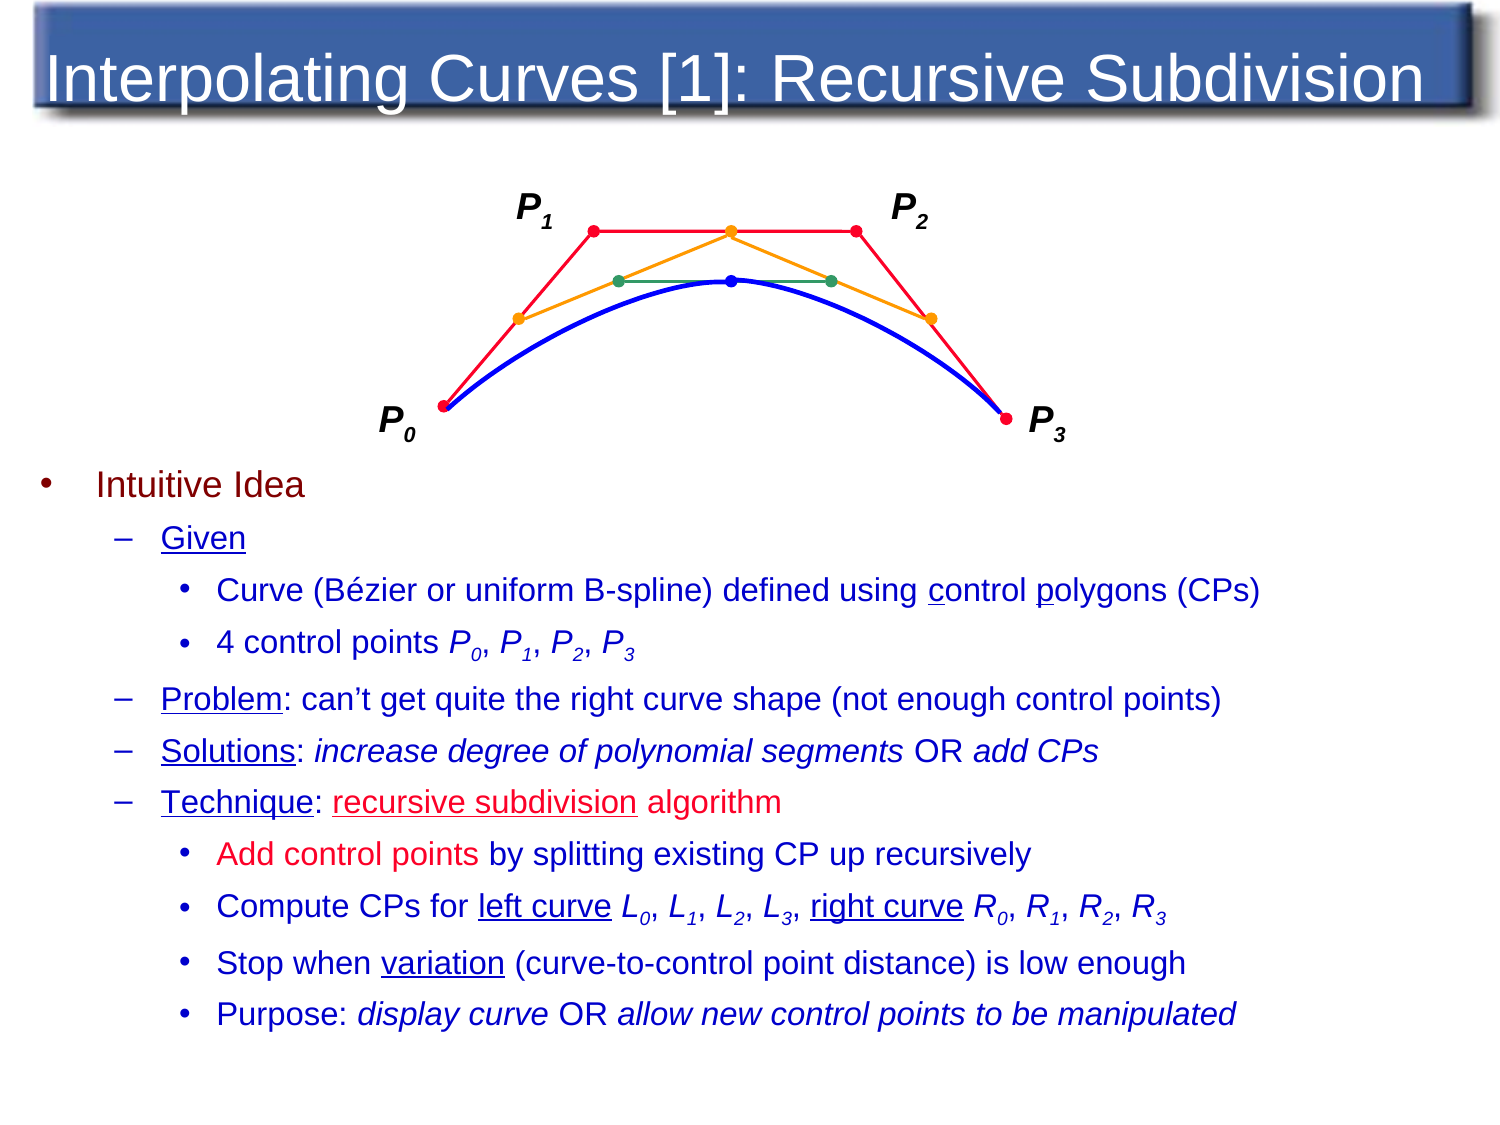

Interpolating Curves [1]: Recursive Subdivision
Intuitive Idea
Given
Curve (Bézier or uniform B-spline) defined using control polygons (CPs)
4 control points P0, P1, P2, P3
Problem: can’t get quite the right curve shape (not enough control points)
Solutions: increase degree of polynomial segments OR add CPs
Technique: recursive subdivision algorithm
Add control points by splitting existing CP up recursively
Compute CPs for left curve L0, L1, L2, L3, right curve R0, R1, R2, R3
Stop when variation (curve-to-control point distance) is low enough
Purpose: display curve OR allow new control points to be manipulated
P1
P2
P3
P0